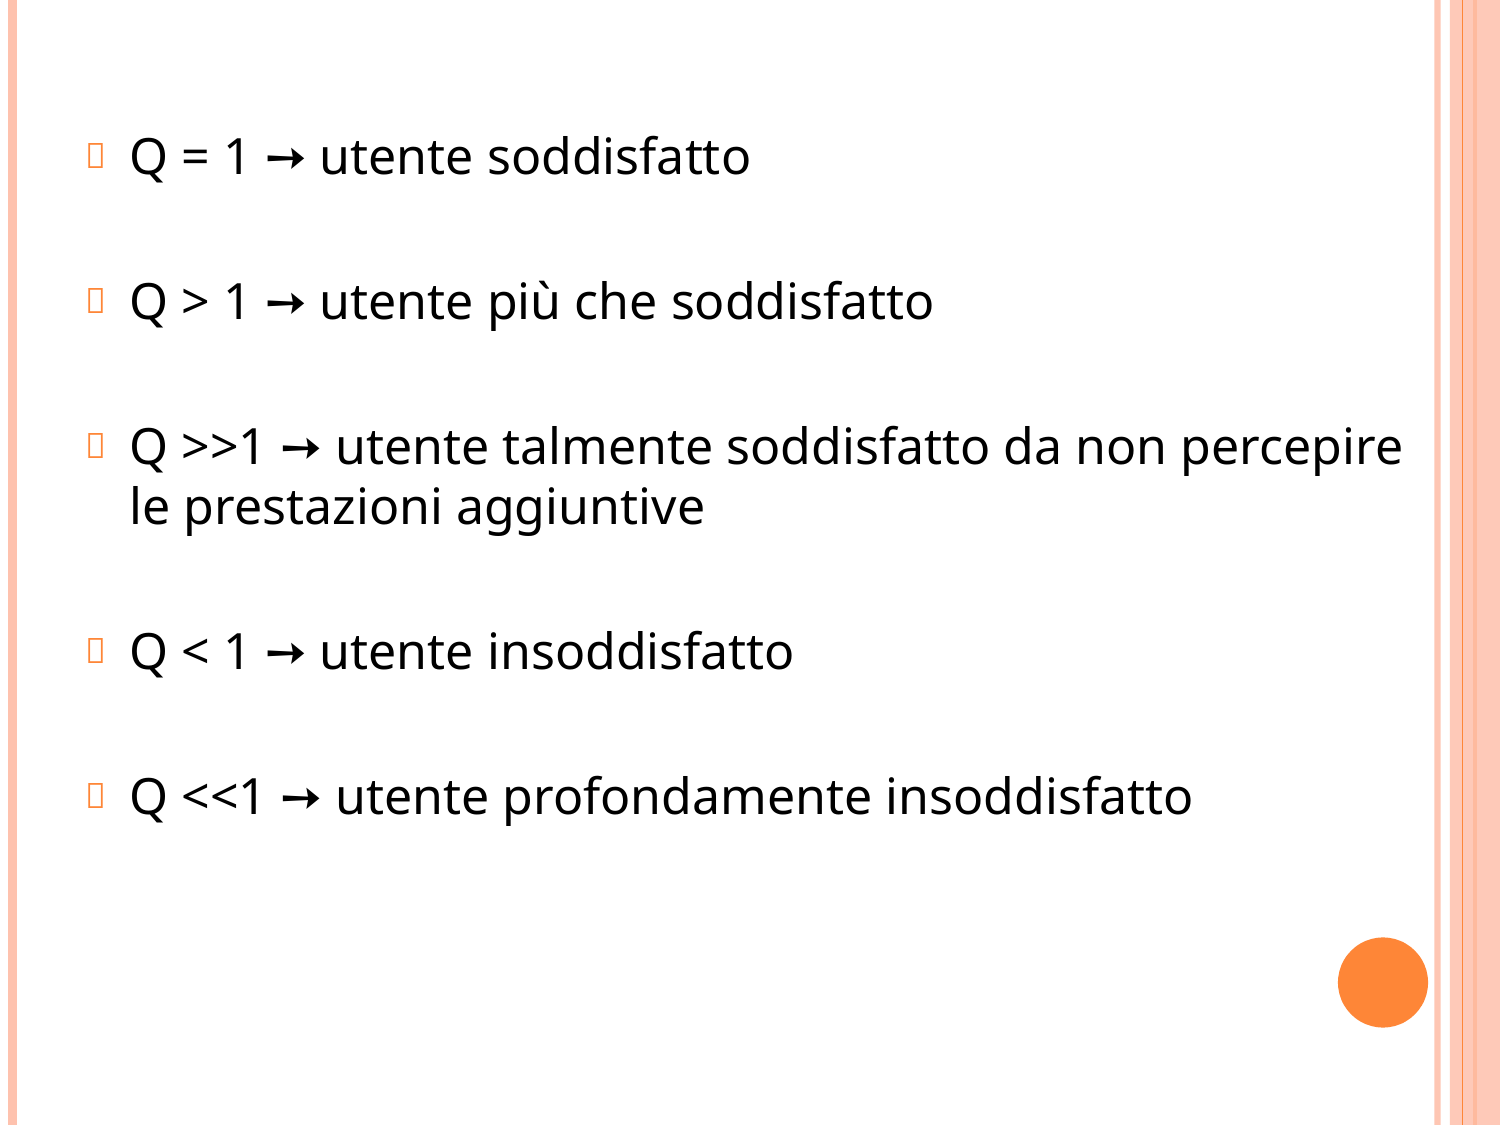

# Q = 1 ➙ utente soddisfatto
Q > 1 ➙ utente più che soddisfatto
Q >>1 ➙ utente talmente soddisfatto da non percepire le prestazioni aggiuntive
Q < 1 ➙ utente insoddisfatto
Q <<1 ➙ utente profondamente insoddisfatto